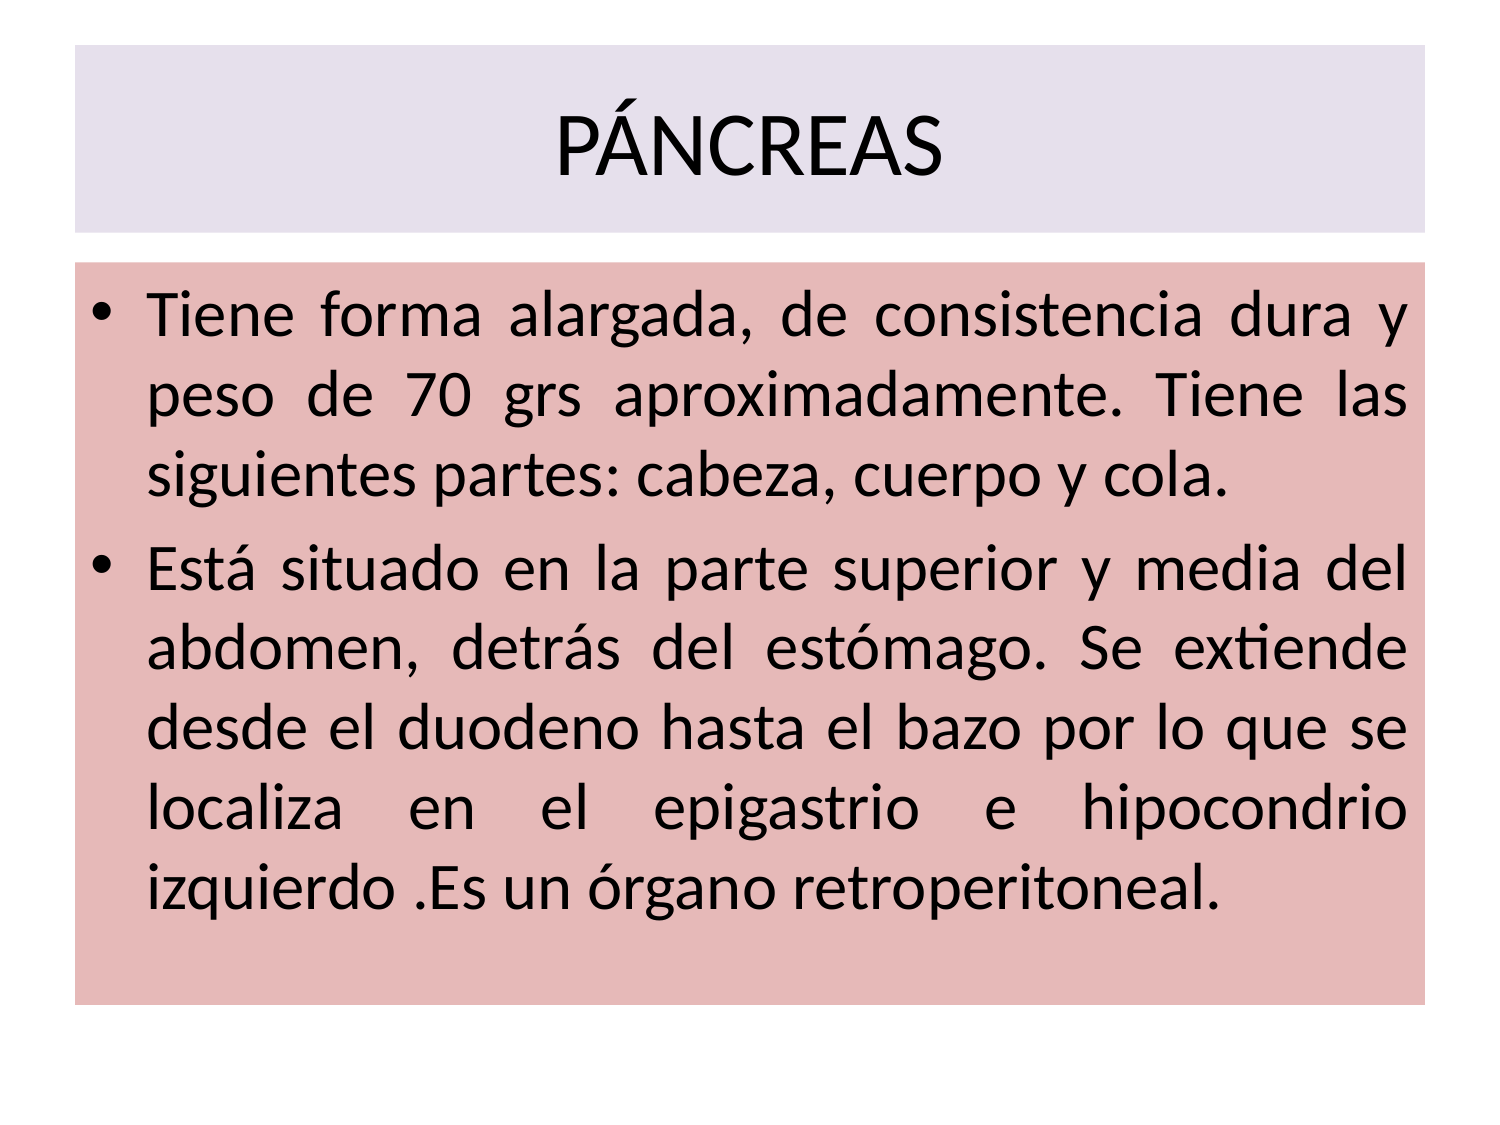

# PÁNCREAS
Tiene forma alargada, de consistencia dura y peso de 70 grs aproximadamente. Tiene las siguientes partes: cabeza, cuerpo y cola.
Está situado en la parte superior y media del abdomen, detrás del estómago. Se extiende desde el duodeno hasta el bazo por lo que se localiza en el epigastrio e hipocondrio izquierdo .Es un órgano retroperitoneal.